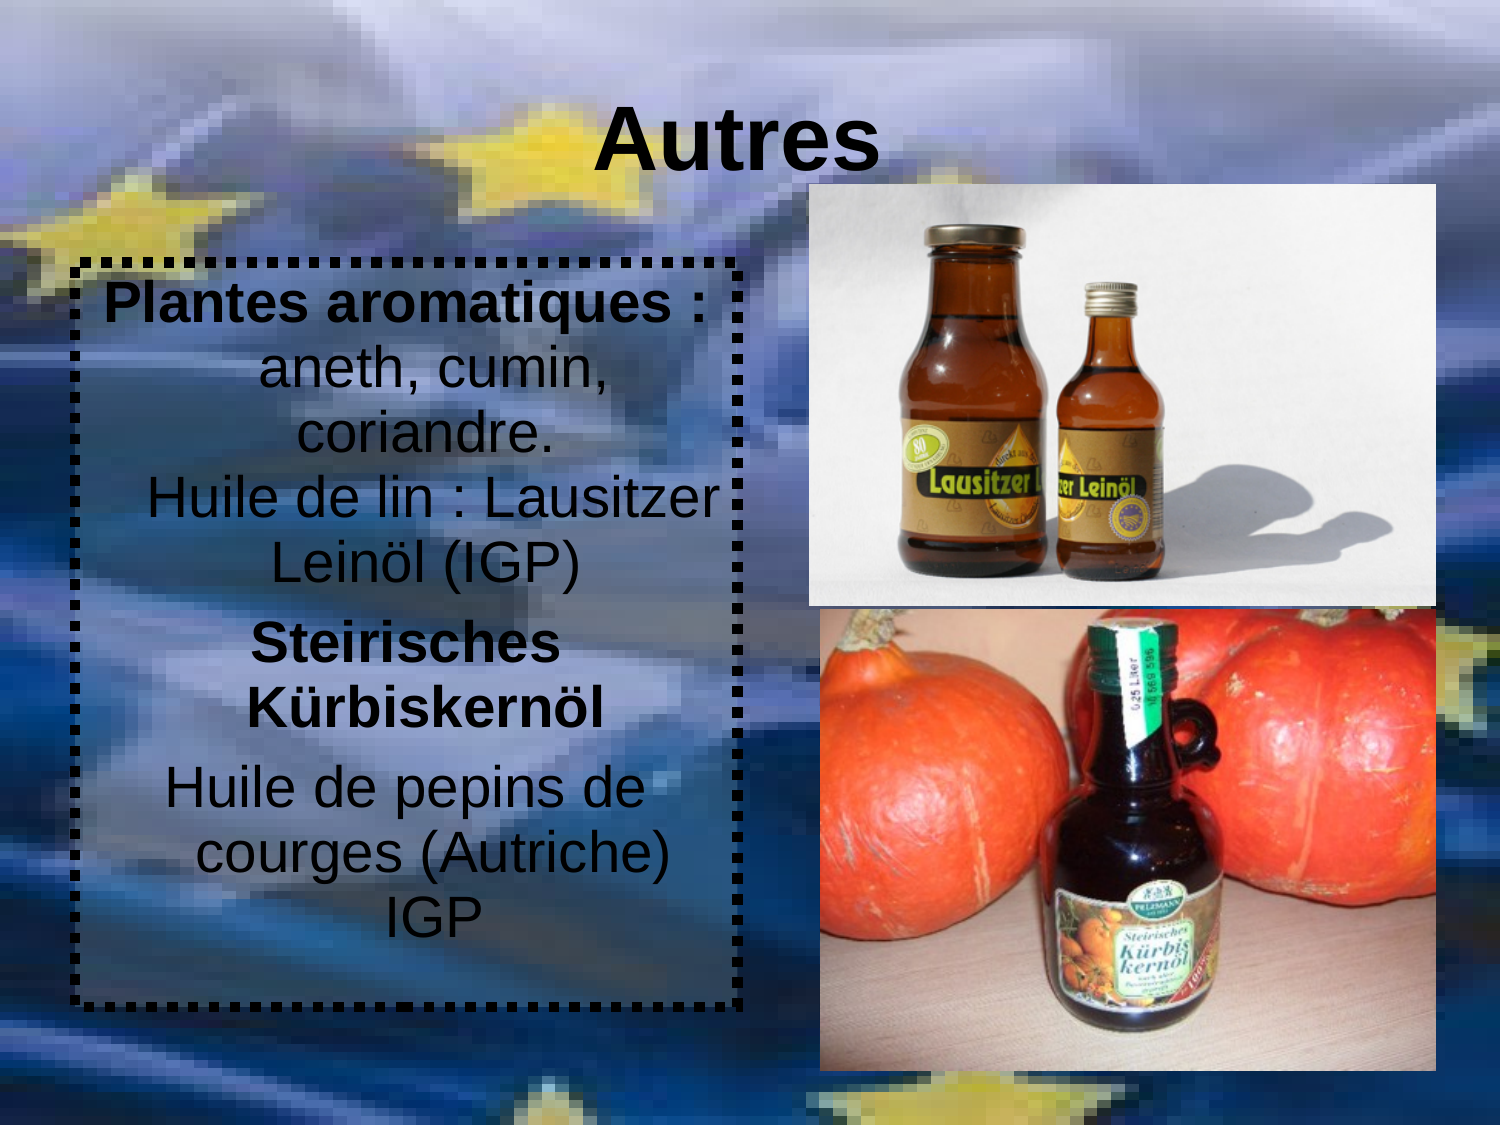

# Autres
Plantes aromatiques : aneth, cumin, coriandre.
Huile de lin : Lausitzer Leinöl (IGP)
Steirisches Kürbiskernöl
Huile de pepins de courges (Autriche) IGP